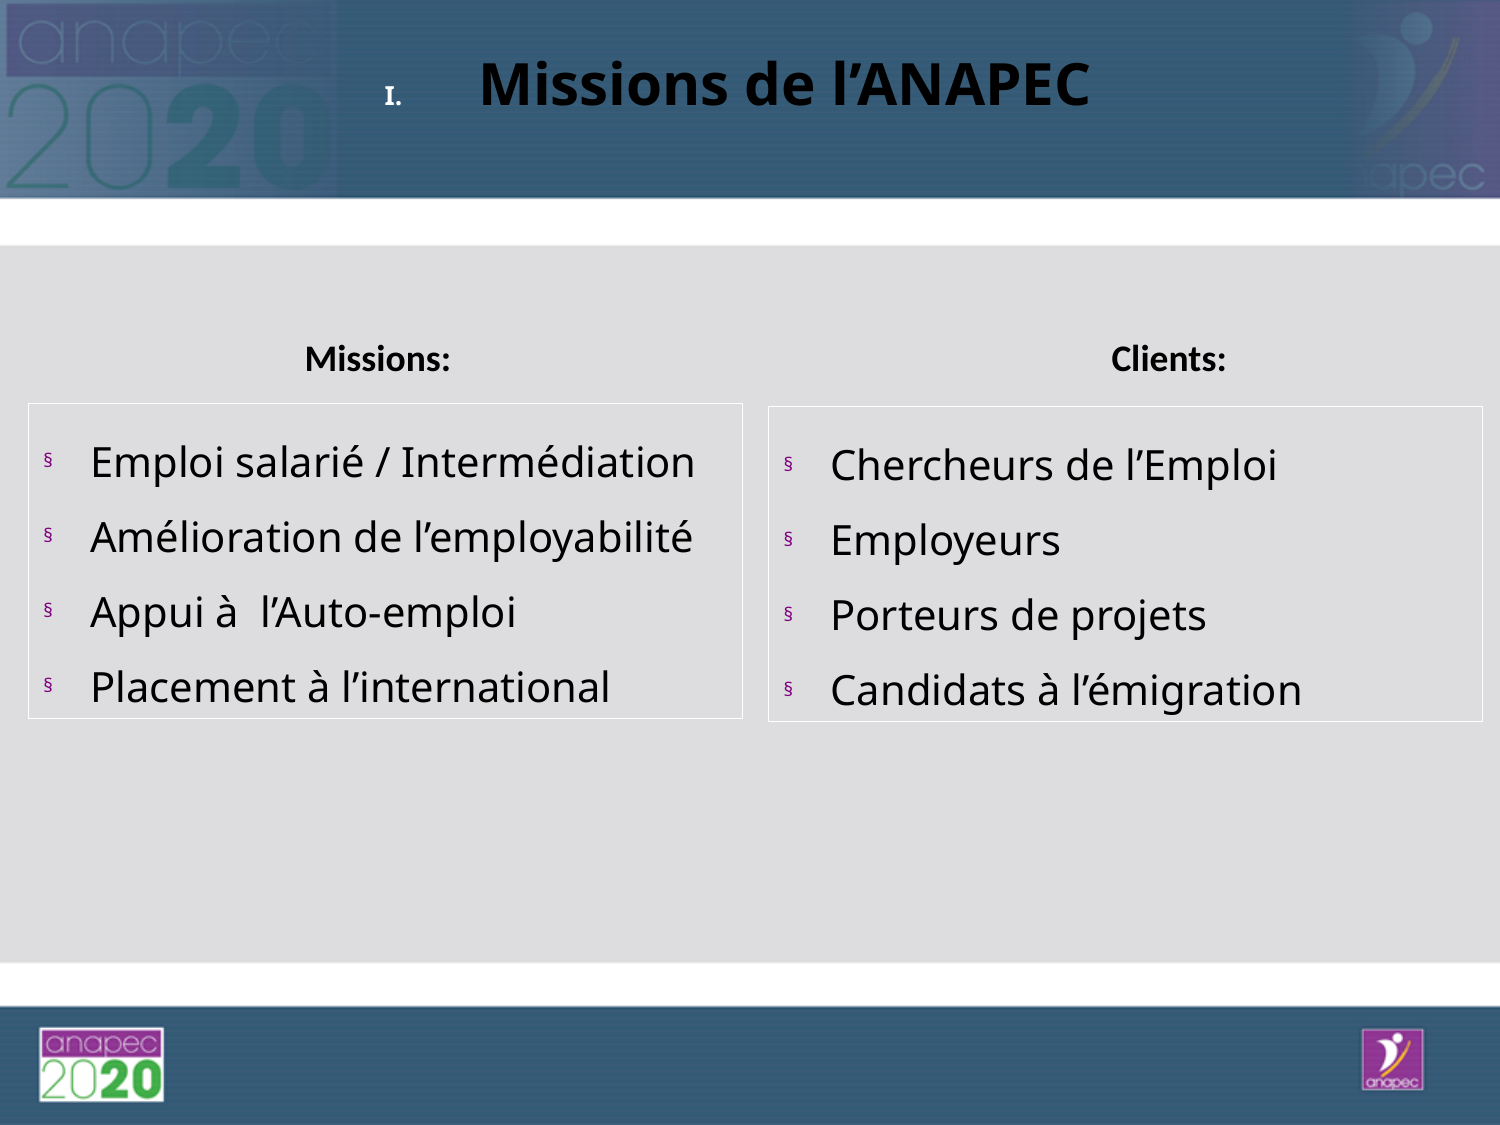

Missions de l’ANAPEC
Missions:
Clients:
Emploi salarié / Intermédiation
Amélioration de l’employabilité
Appui à l’Auto-emploi
Placement à l’international
Chercheurs de l’Emploi
Employeurs
Porteurs de projets
Candidats à l’émigration